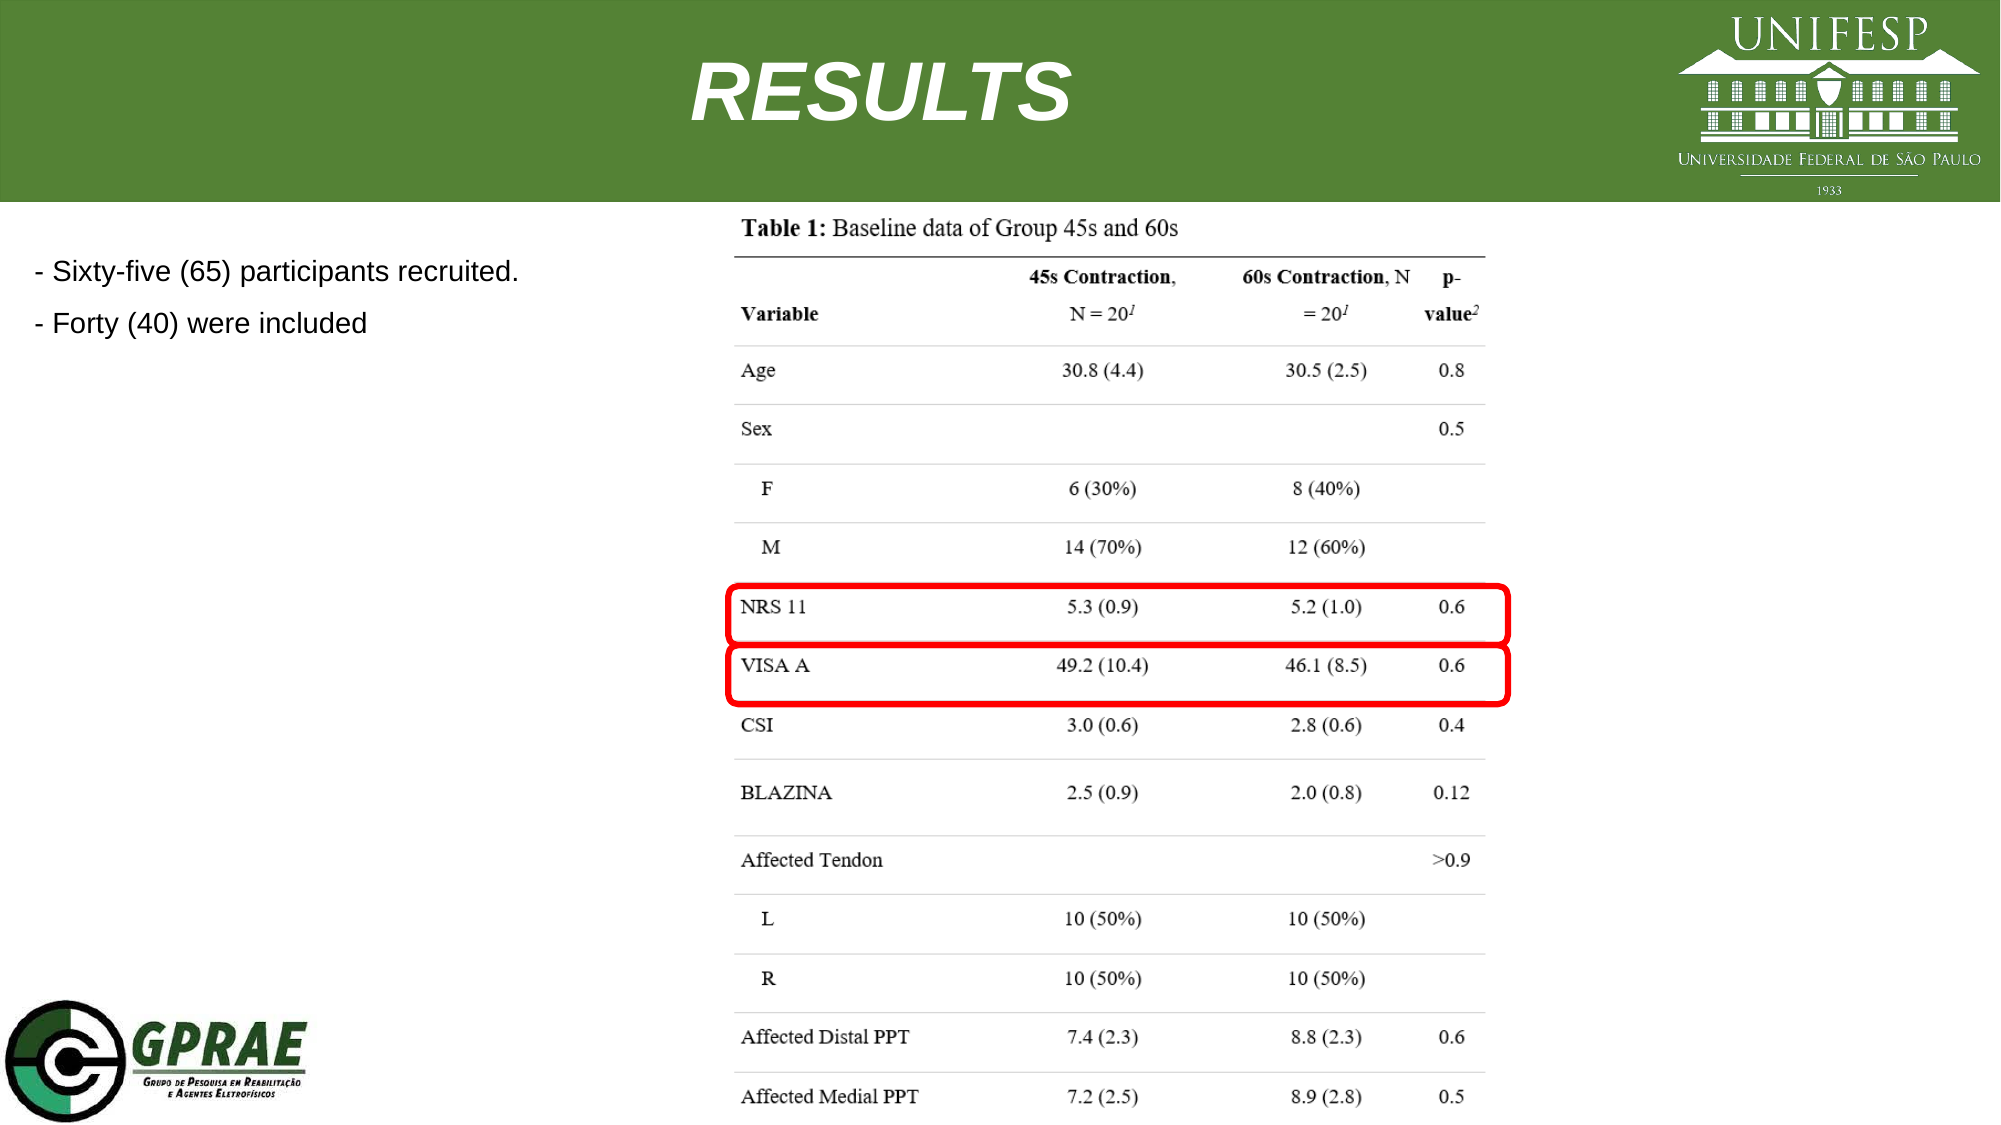

Results
- Sixty-five (65) participants recruited.
- Forty (40) were included